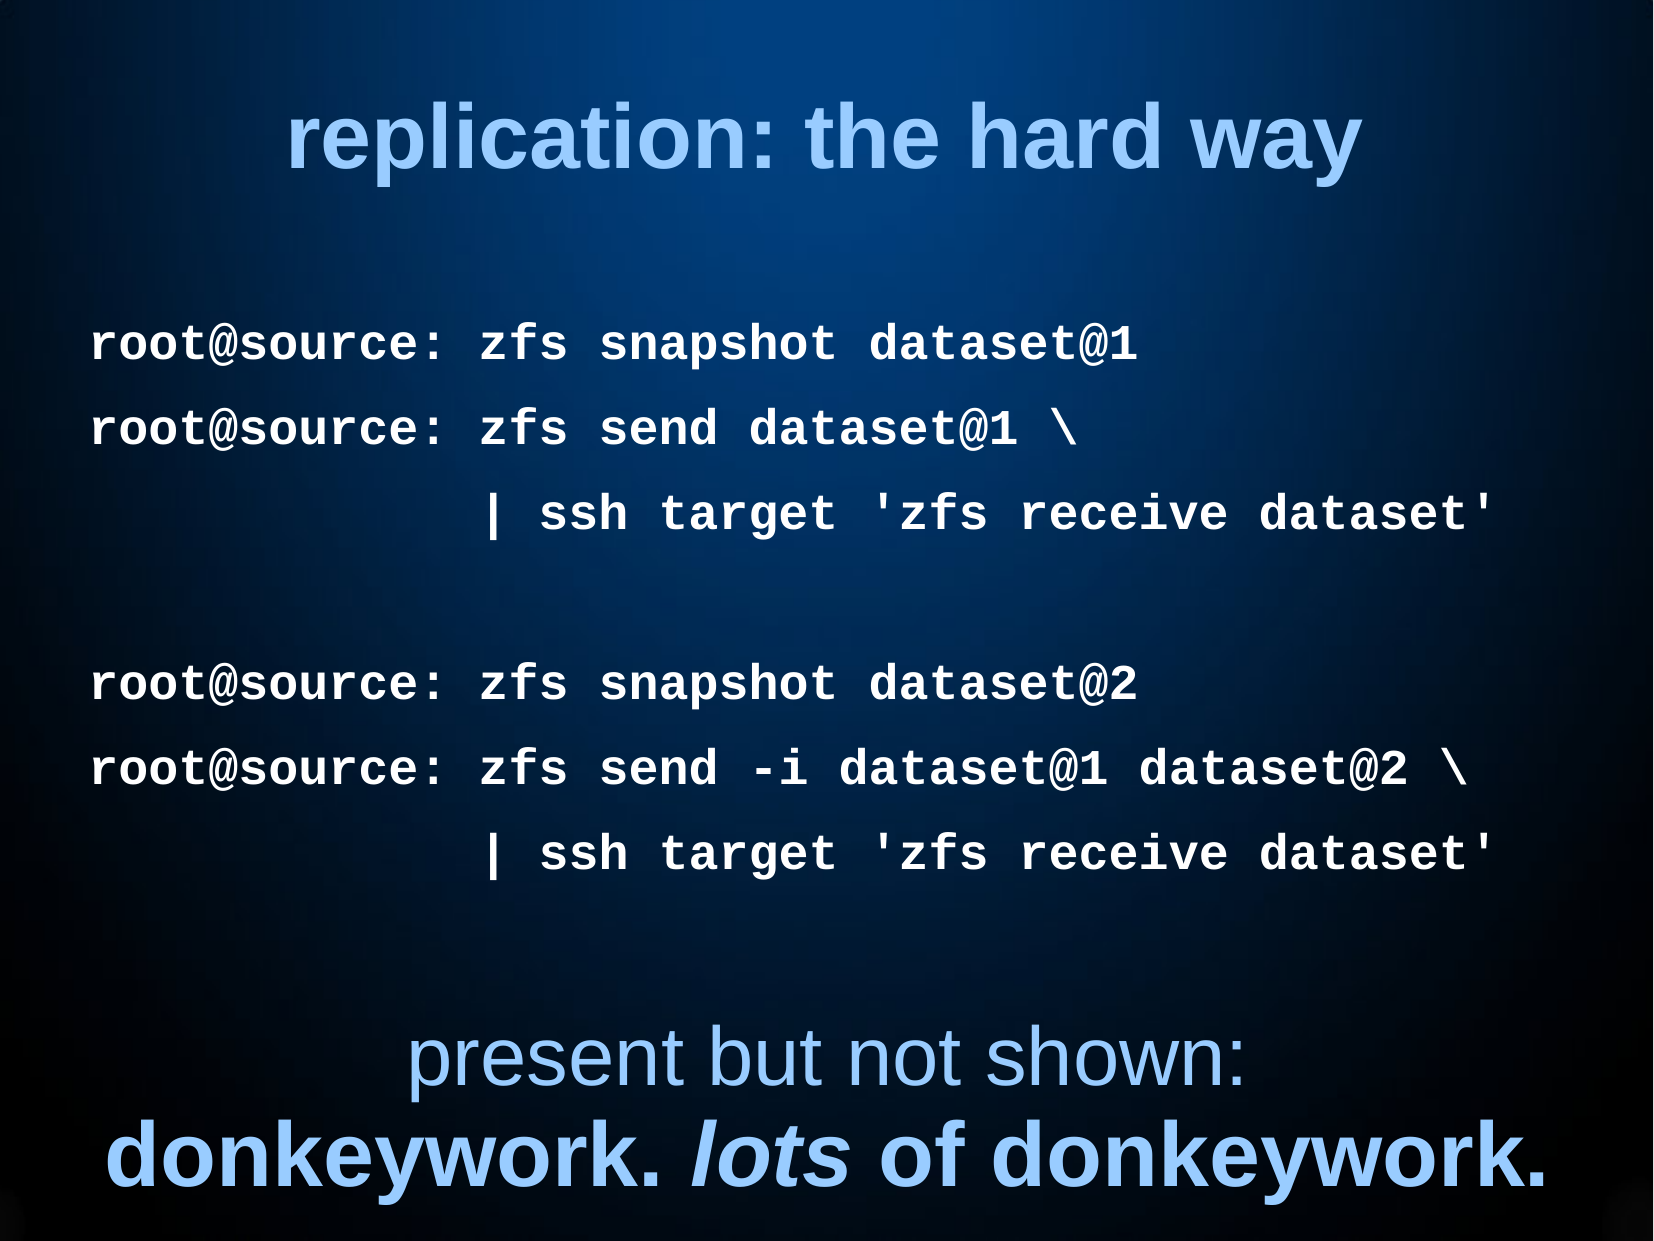

# replication: the hard way
root@source: zfs snapshot dataset@1
root@source: zfs send dataset@1 \
 | ssh target 'zfs receive dataset'
root@source: zfs snapshot dataset@2
root@source: zfs send -i dataset@1 dataset@2 \
 | ssh target 'zfs receive dataset'
present but not shown:
donkeywork. lots of donkeywork.